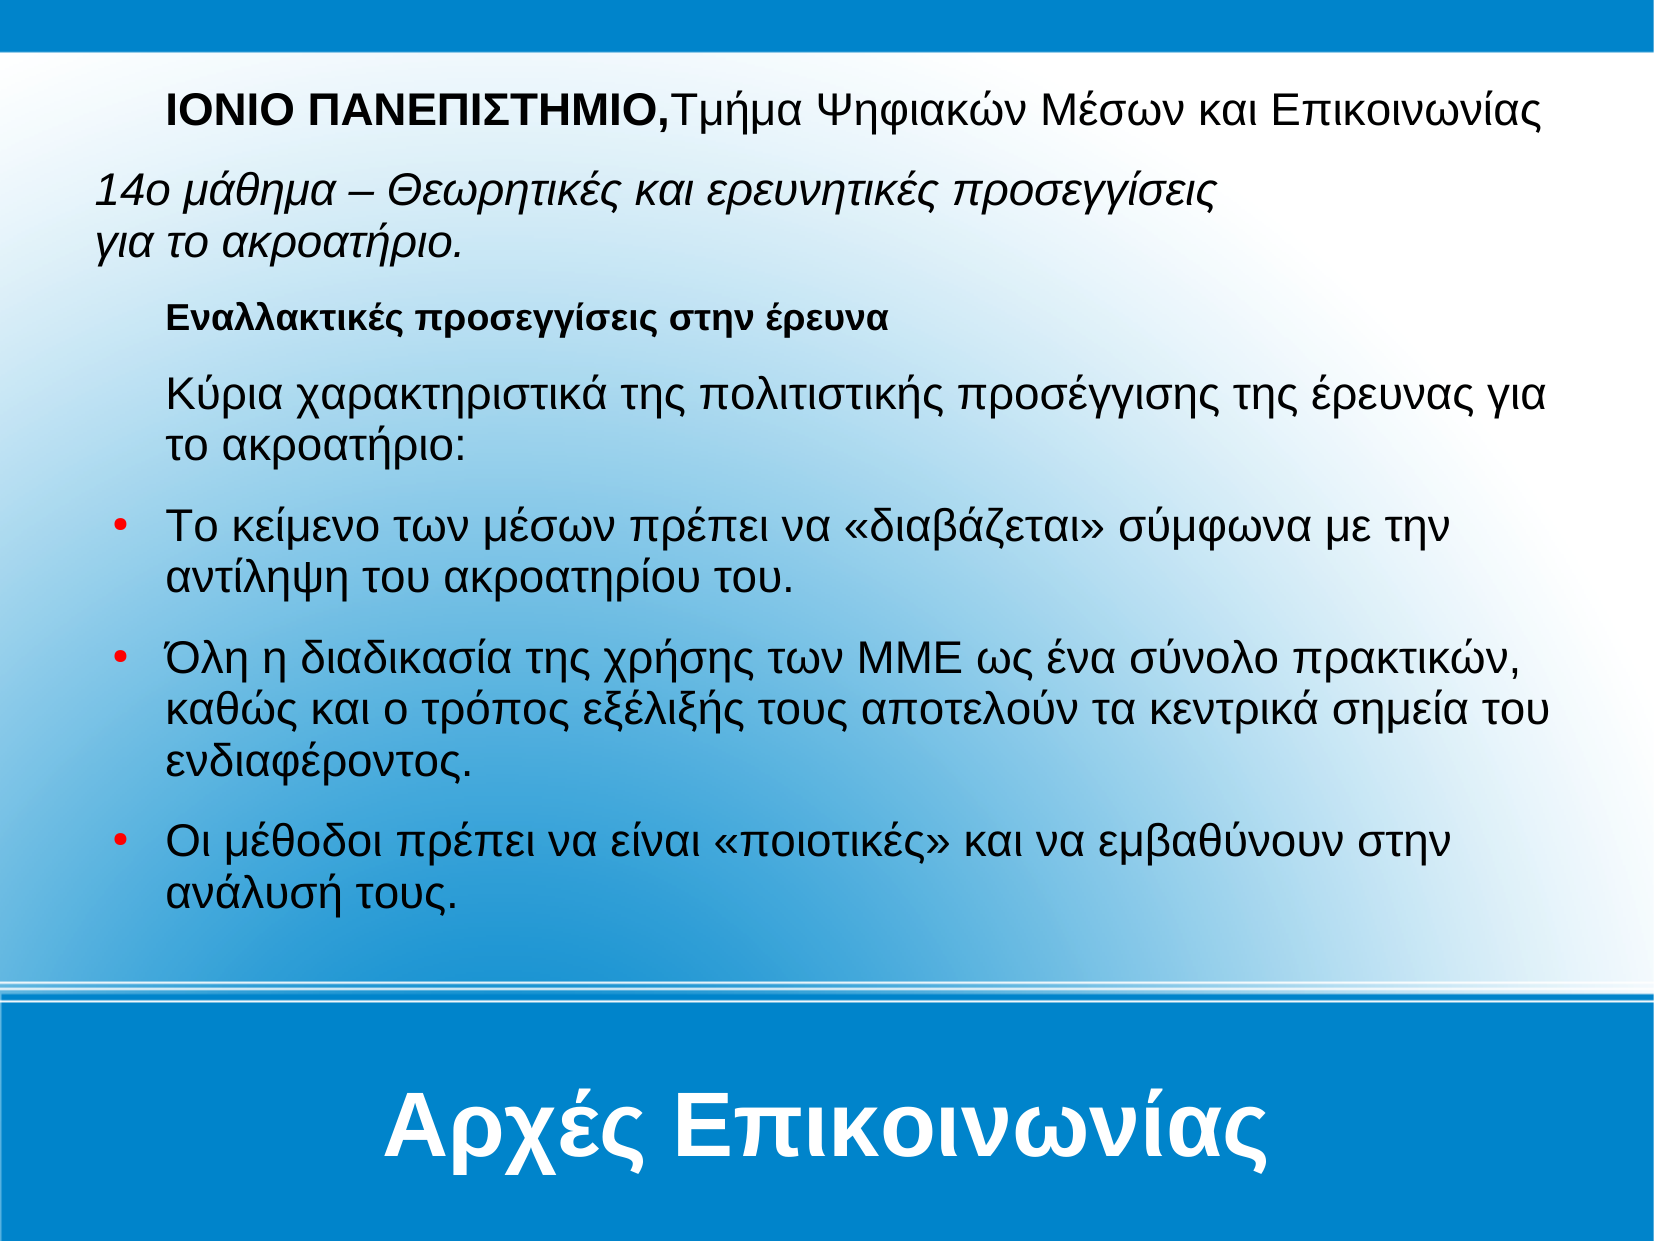

ΙΟΝΙΟ ΠΑΝΕΠΙΣΤΗΜΙΟ,Τμήμα Ψηφιακών Μέσων και Επικοινωνίας
14ο μάθημα – Θεωρητικές και ερευνητικές προσεγγίσεις
για το ακροατήριο.
Εναλλακτικές προσεγγίσεις στην έρευνα
Κύρια χαρακτηριστικά της πολιτιστικής προσέγγισης της έρευνας για το ακροατήριο:
Το κείμενο των μέσων πρέπει να «διαβάζεται» σύμφωνα με την αντίληψη του ακροατηρίου του.
Όλη η διαδικασία της χρήσης των ΜΜΕ ως ένα σύνολο πρακτικών, καθώς και ο τρόπος εξέλιξής τους αποτελούν τα κεντρικά σημεία του ενδιαφέροντος.
Οι μέθοδοι πρέπει να είναι «ποιοτικές» και να εμβαθύνουν στην ανάλυσή τους.
# Αρχές Επικοινωνίας